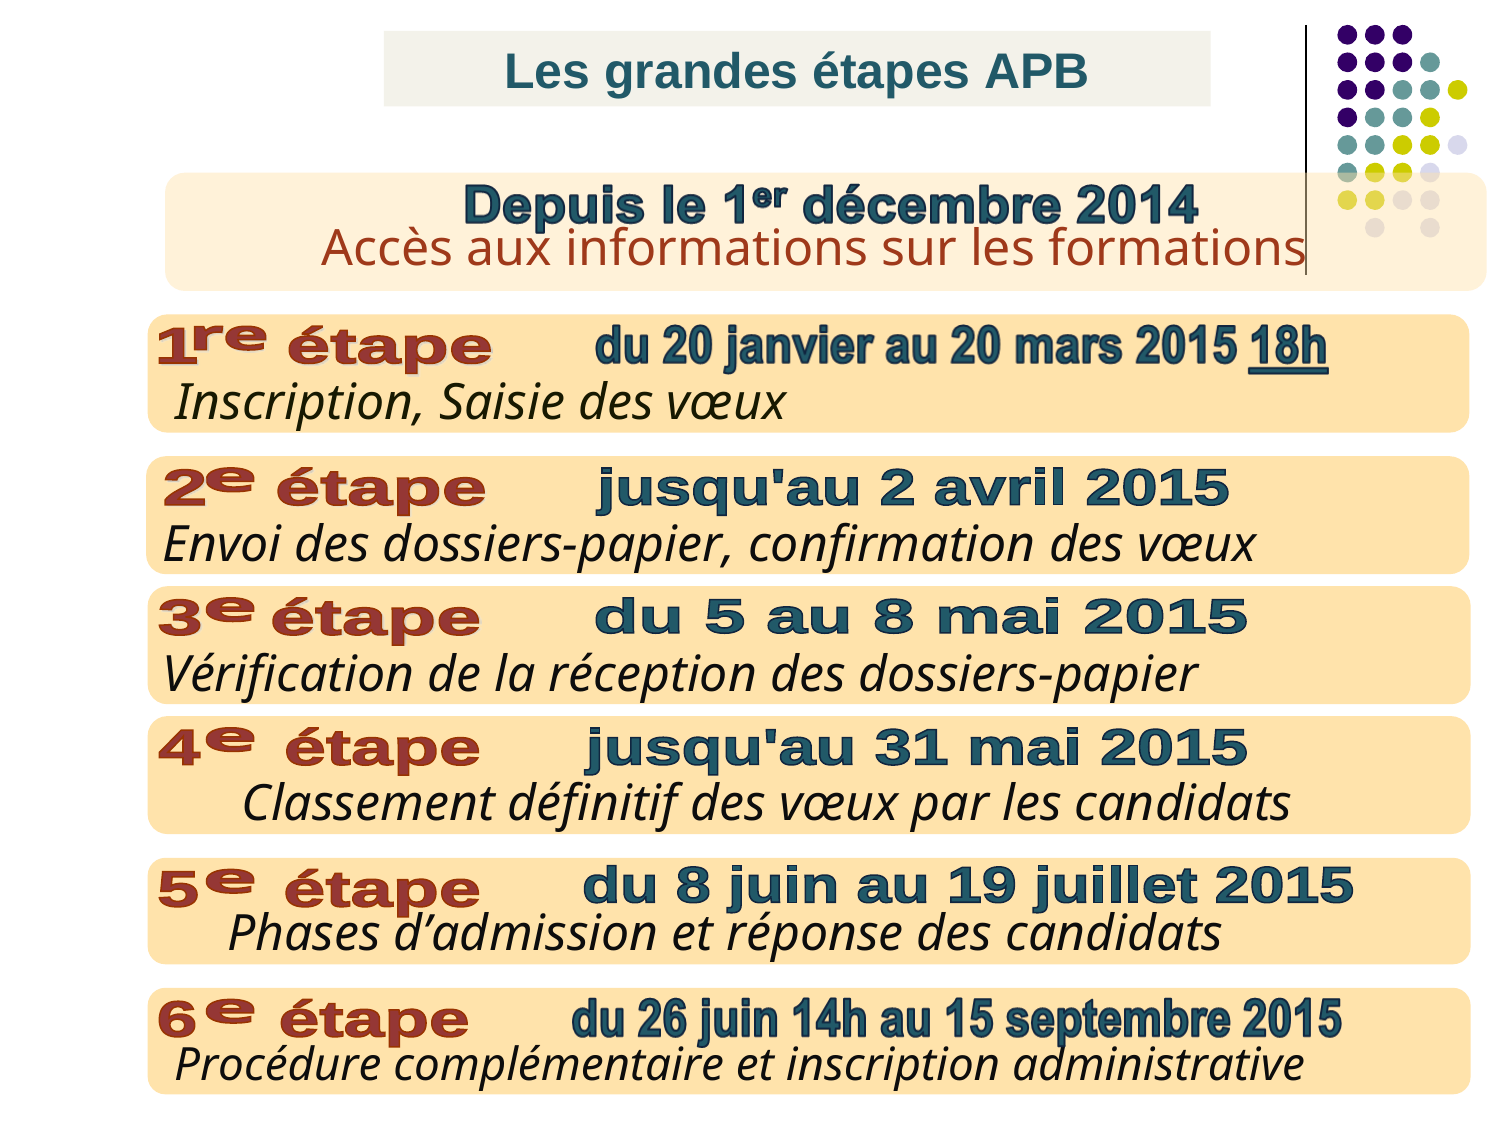

Les 6 grandes étapes
Les grandes étapes APB
Accès aux informations sur les formations
1 étape
re
 Inscription, Saisie des vœux
2 étape
e
jusqu'au 2 avril 2015
Envoi des dossiers-papier, confirmation des vœux
3 étape
e
du 5 au 8 mai 2015
Vérification de la réception des dossiers-papier
4 étape
e
jusqu'au 31 mai 2015
Classement définitif des vœux par les candidats
du 8 juin au 19 juillet 2015
5 étape
e
Phases d’admission et réponse des candidats
6 étape
e
Procédure complémentaire et inscription administrative